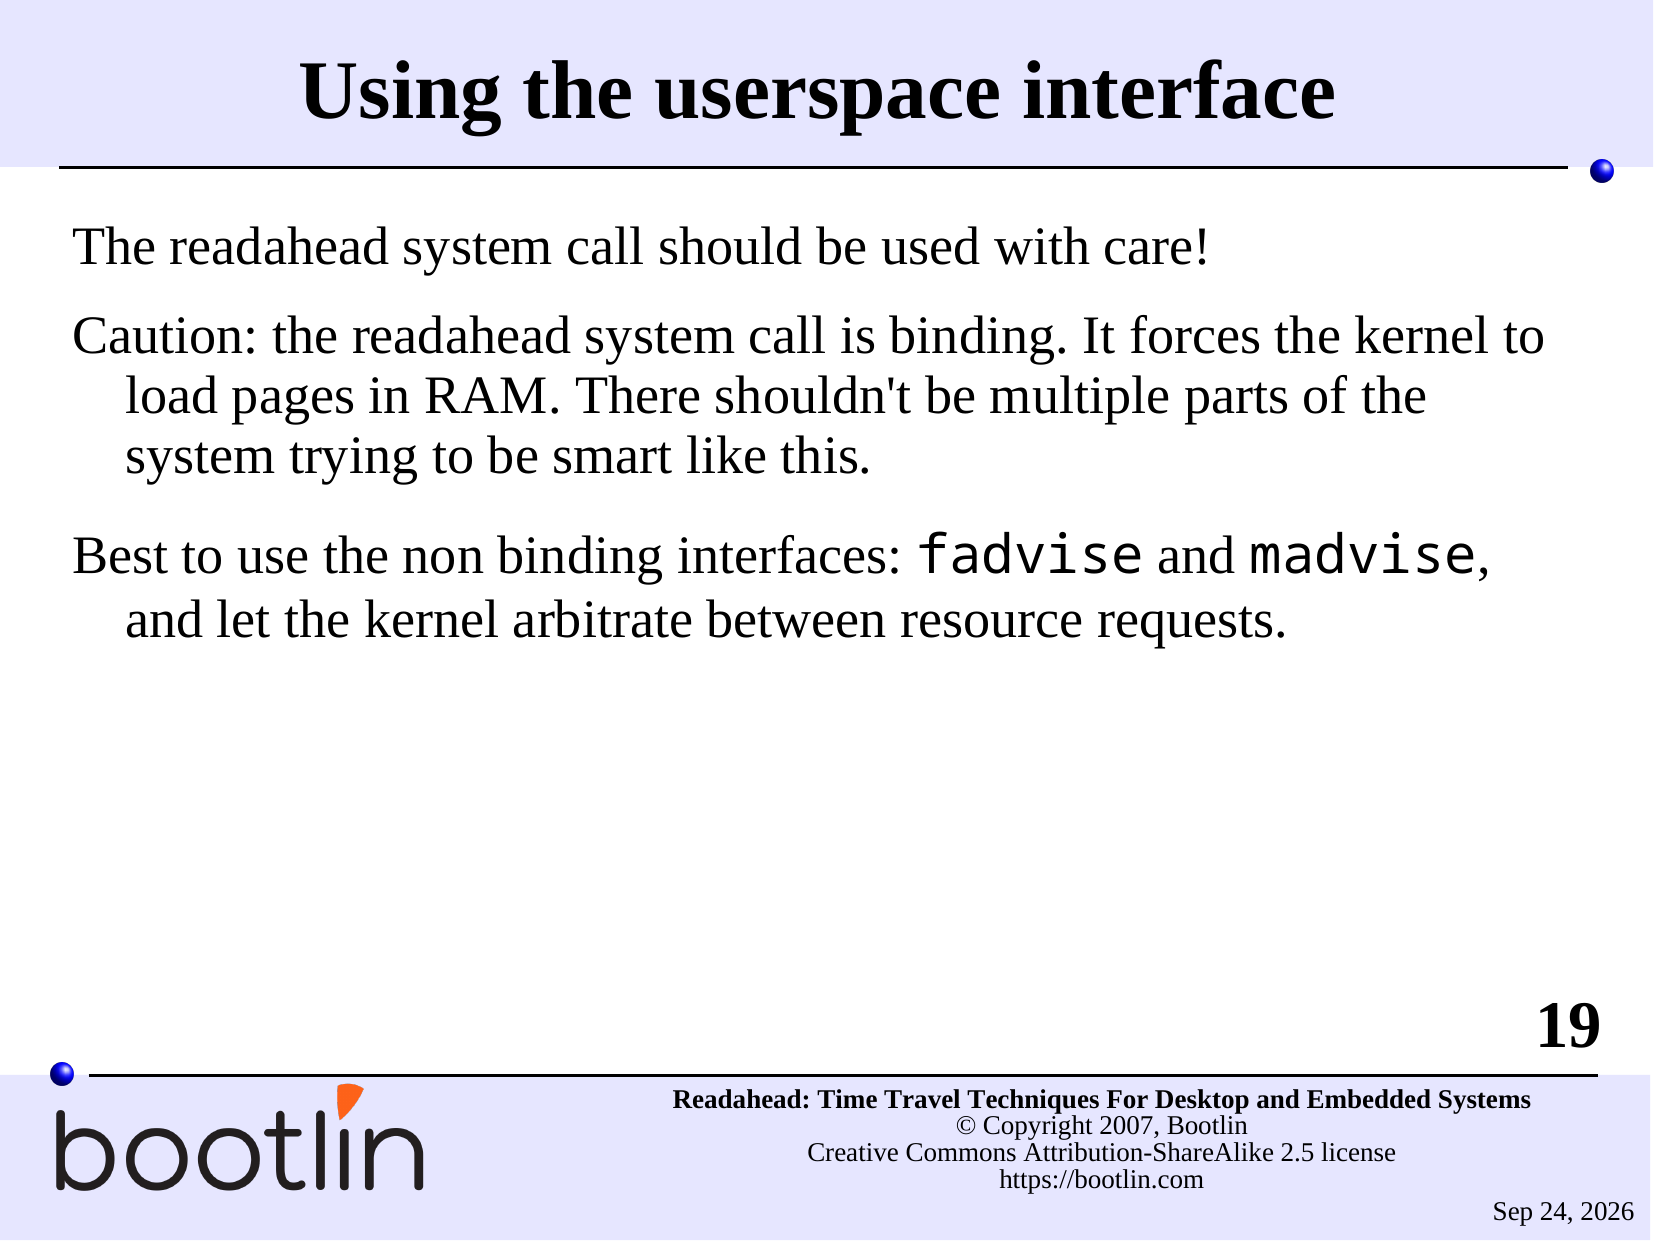

# Using the userspace interface
The readahead system call should be used with care!
Caution: the readahead system call is binding. It forces the kernel to load pages in RAM. There shouldn't be multiple parts of the system trying to be smart like this.
Best to use the non binding interfaces: fadvise and madvise,
and let the kernel arbitrate between resource requests.